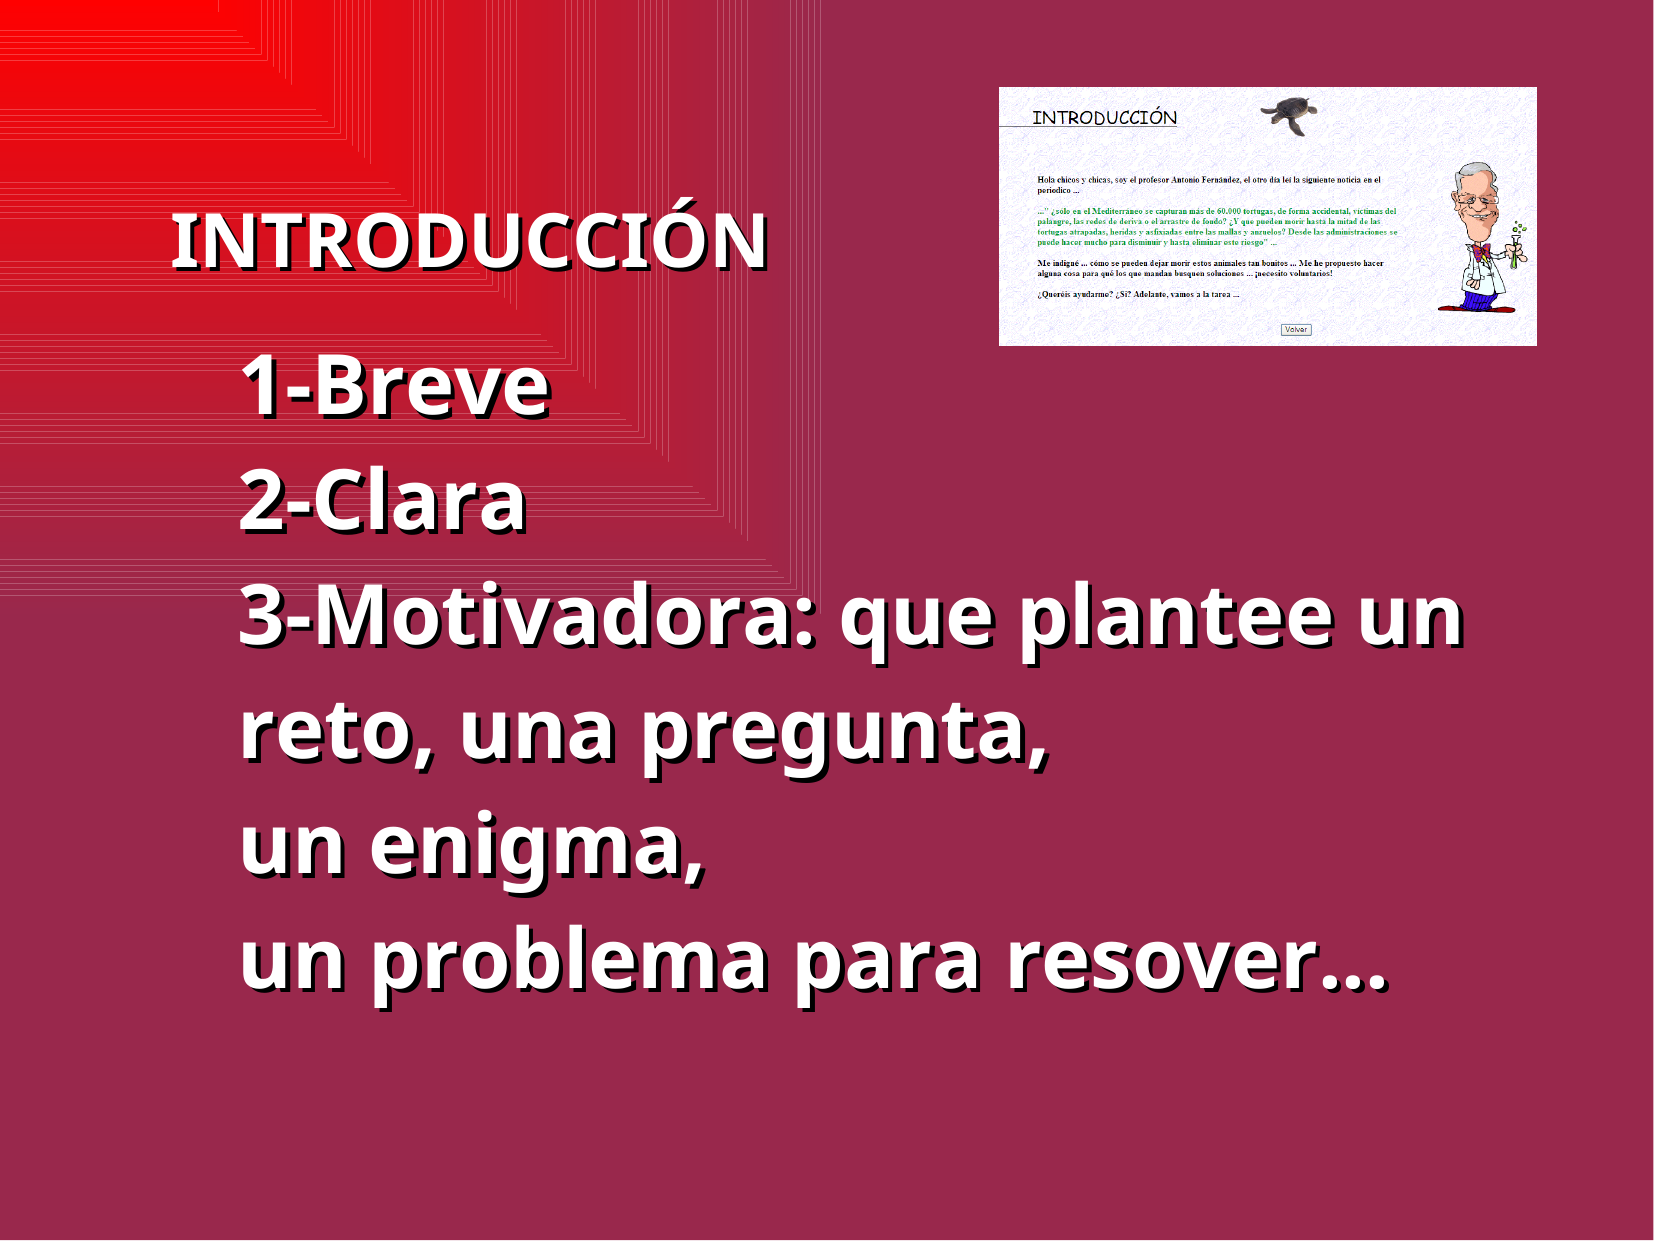

INTRODUCCIÓN
1-Breve
2-Clara
3-Motivadora: que plantee un reto, una pregunta,
un enigma,
un problema para resover...